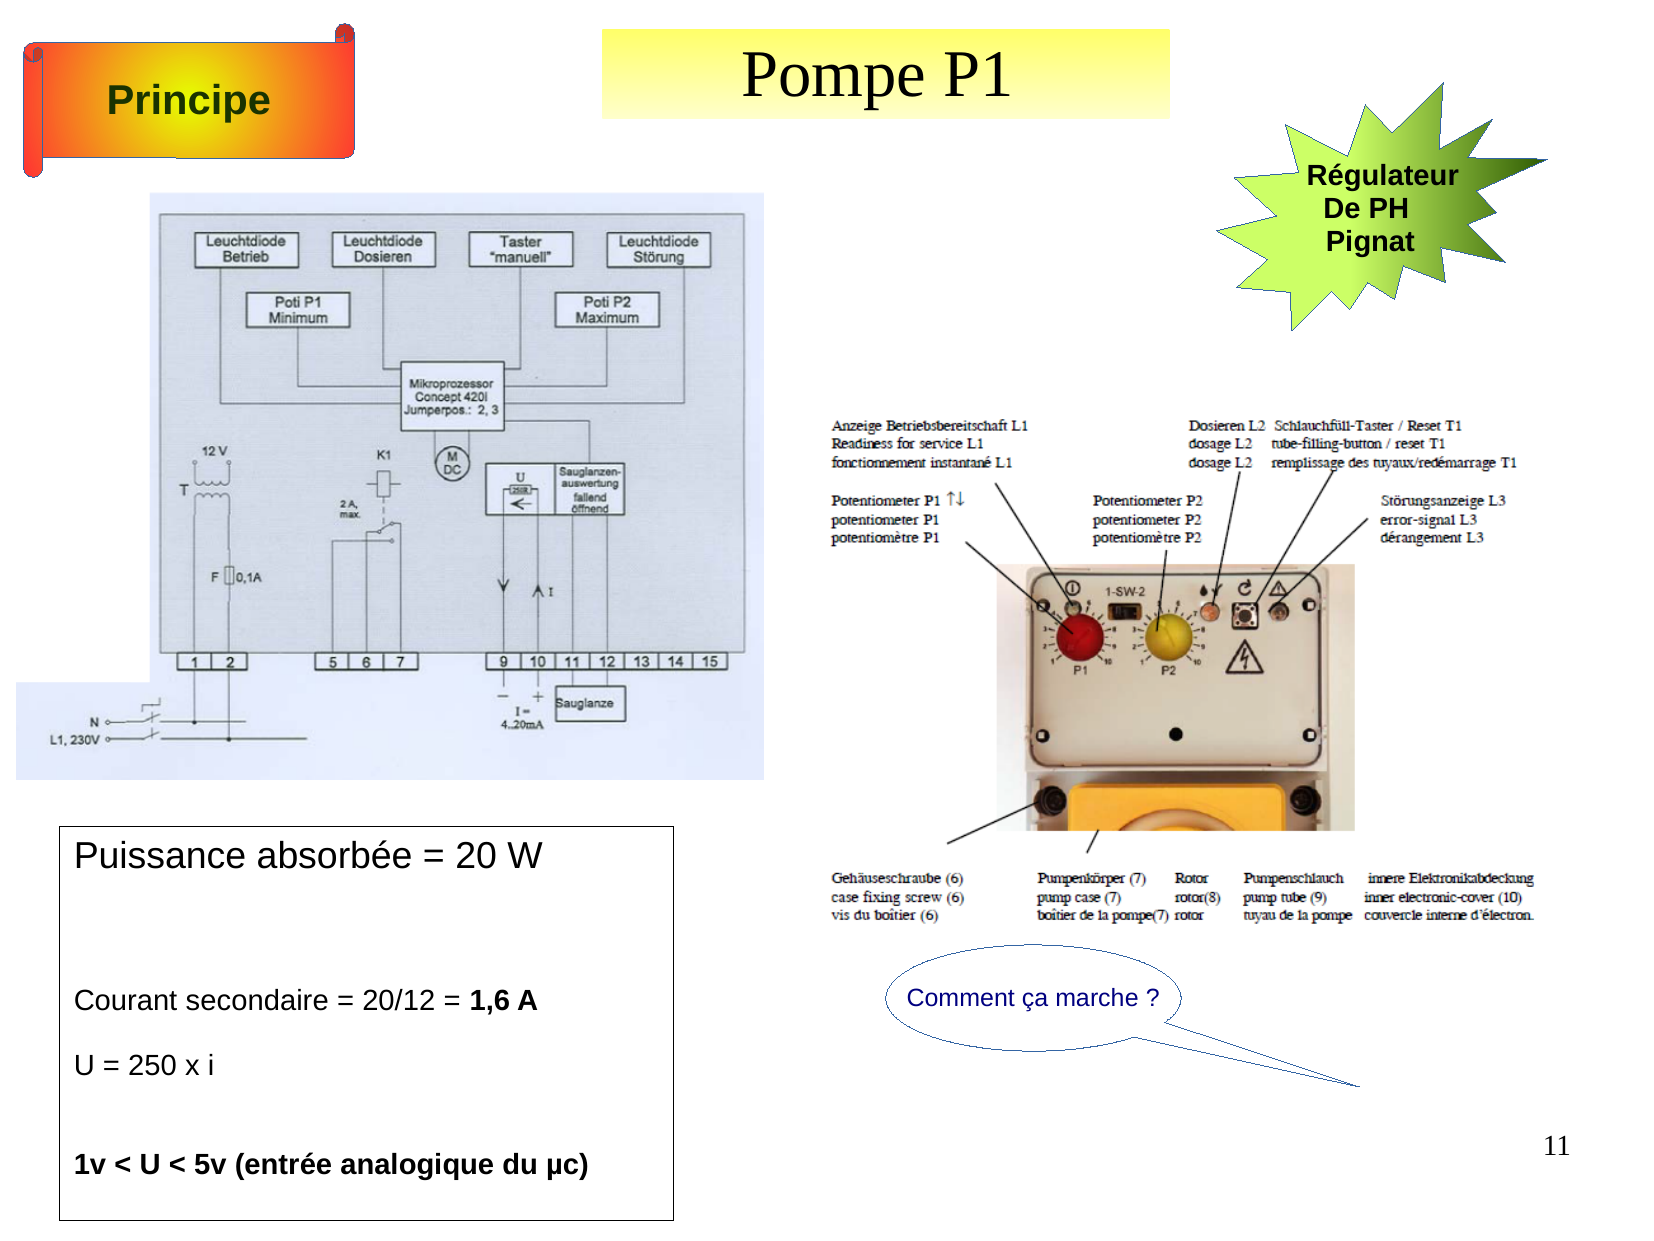

Principe
Pompe P1
 Régulateur
De PH
 Pignat
Puissance absorbée = 20 W
Courant secondaire = 20/12 = 1,6 A
U = 250 x i
1v < U < 5v (entrée analogique du µc)
Comment ça marche ?
11